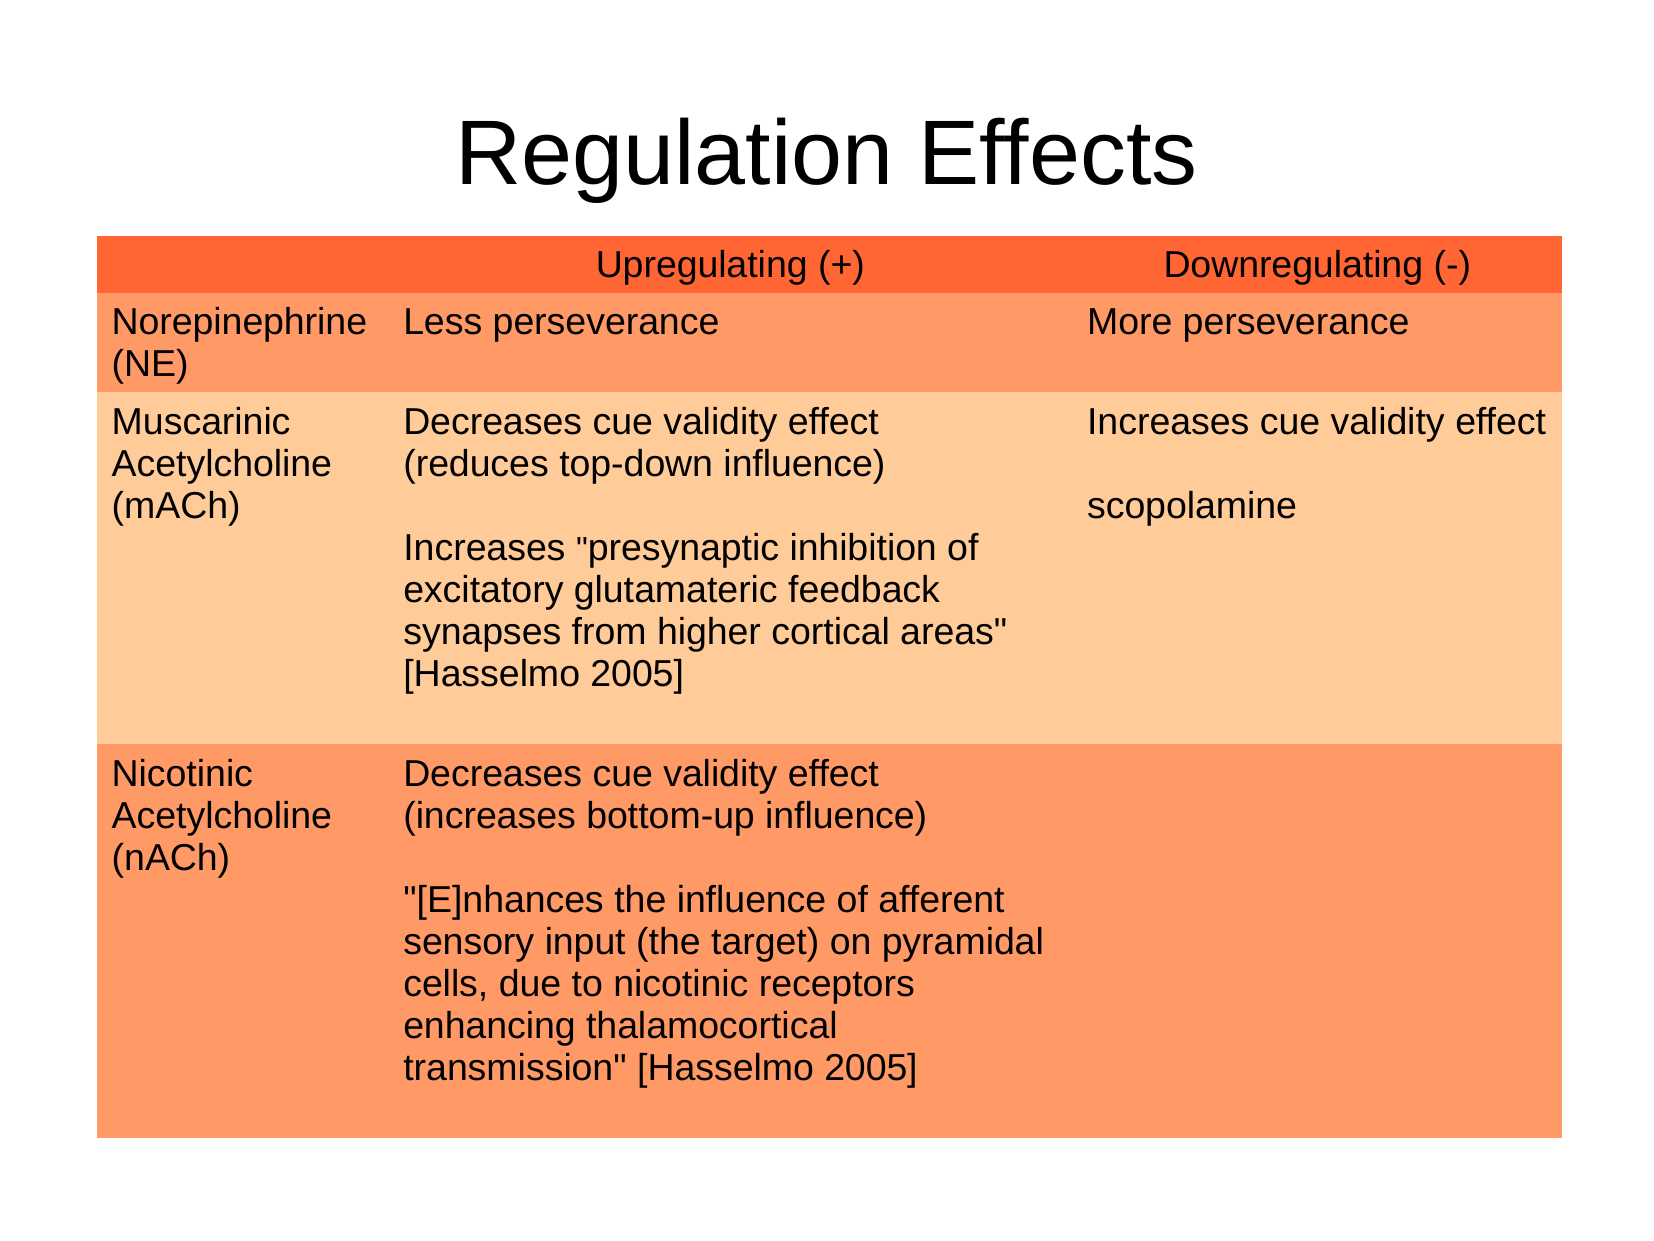

# Regulation Effects
| | Upregulating (+) | Downregulating (-) |
| --- | --- | --- |
| Norepinephrine (NE) | Less perseverance | More perseverance |
| Muscarinic Acetylcholine (mACh) | Decreases cue validity effect (reduces top-down influence) Increases "presynaptic inhibition of excitatory glutamateric feedback synapses from higher cortical areas" [Hasselmo 2005] | Increases cue validity effect scopolamine |
| Nicotinic Acetylcholine (nACh) | Decreases cue validity effect (increases bottom-up influence) "[E]nhances the influence of afferent sensory input (the target) on pyramidal cells, due to nicotinic receptors enhancing thalamocortical transmission" [Hasselmo 2005] | |